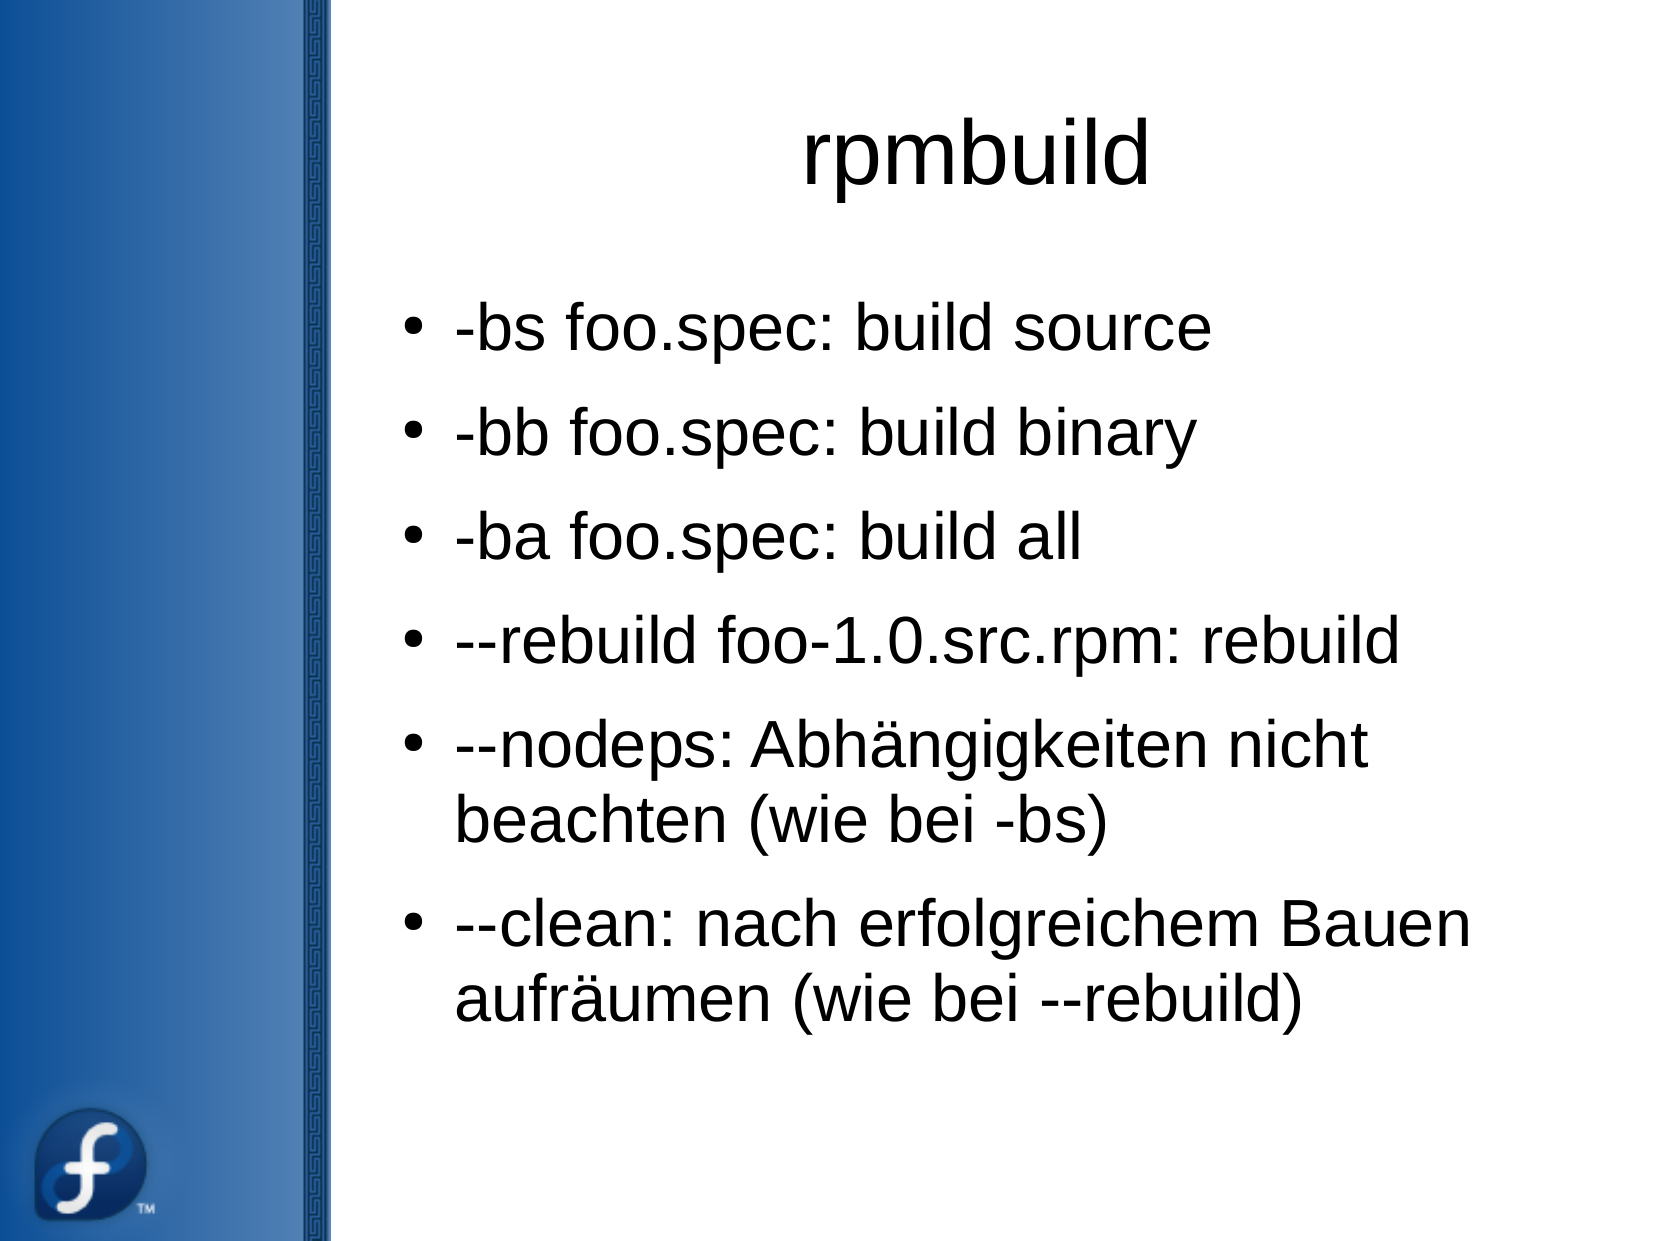

# rpmbuild
-bs foo.spec: build source
-bb foo.spec: build binary
-ba foo.spec: build all
--rebuild foo-1.0.src.rpm: rebuild
--nodeps: Abhängigkeiten nicht beachten (wie bei -bs)
--clean: nach erfolgreichem Bauen aufräumen (wie bei --rebuild)